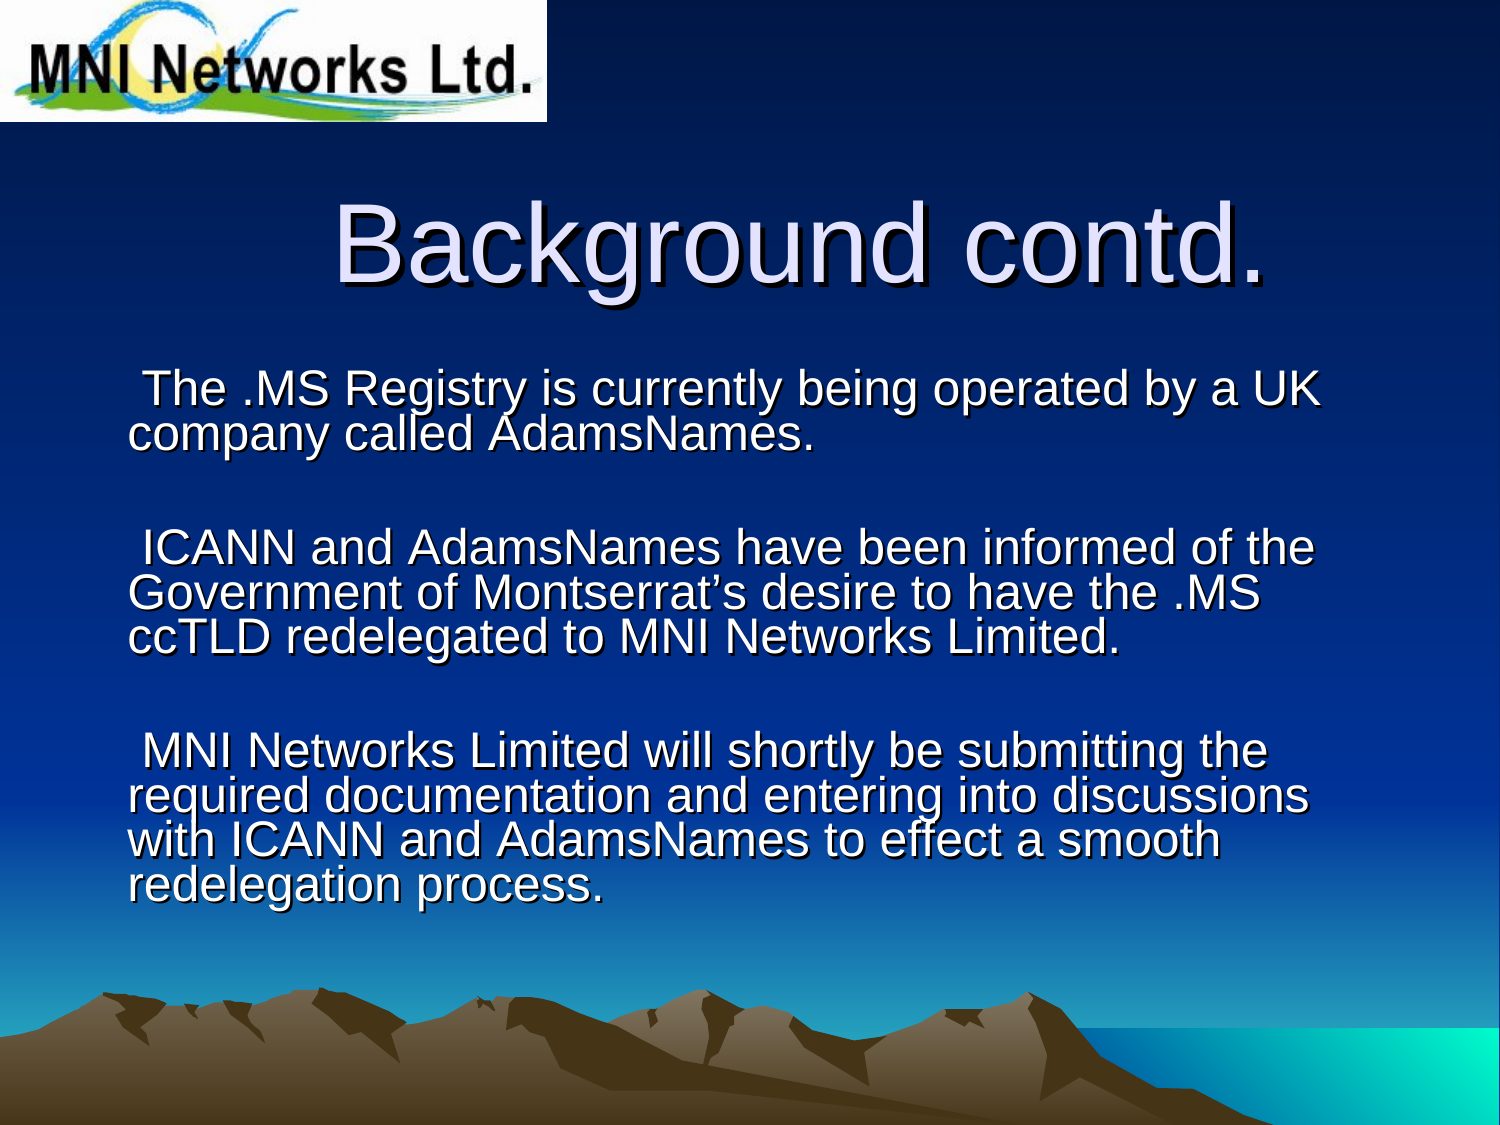

# Background contd.
 The .MS Registry is currently being operated by a UK company called AdamsNames.
 ICANN and AdamsNames have been informed of the Government of Montserrat’s desire to have the .MS ccTLD redelegated to MNI Networks Limited.
 MNI Networks Limited will shortly be submitting the required documentation and entering into discussions with ICANN and AdamsNames to effect a smooth redelegation process.